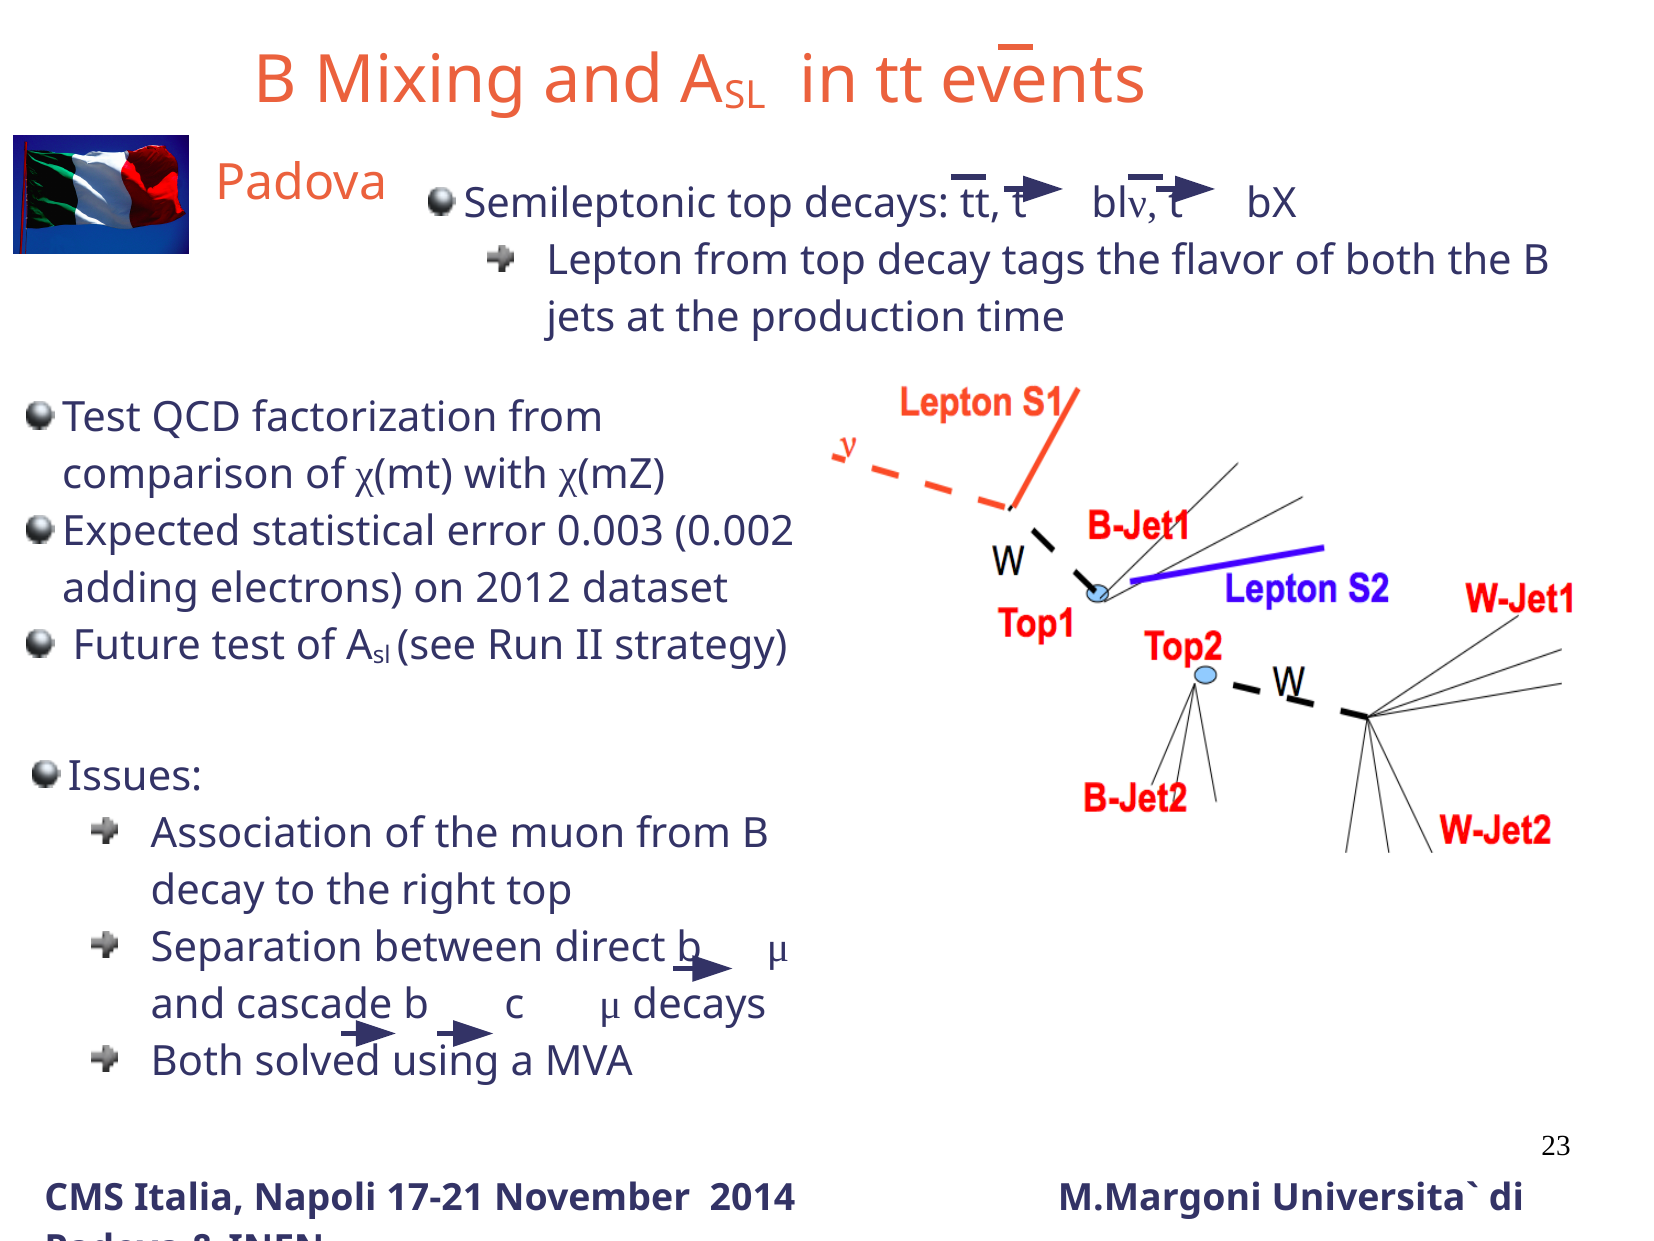

B Mixing and ASL  in tt events
Padova
Semileptonic top decays: tt, t blν, t bX
Lepton from top decay tags the flavor of both the B jets at the production time
Test QCD factorization from comparison of χ(mt) with χ(mZ)
Expected statistical error 0.003 (0.002 adding electrons) on 2012 dataset
 Future test of Asl (see Run II strategy)
Issues:
Association of the muon from B decay to the right top
Separation between direct b μ and cascade b c μ decays
Both solved using a MVA
23
CMS Italia, Napoli 17-21 November 2014 M.Margoni Universita` di Padova & INFN